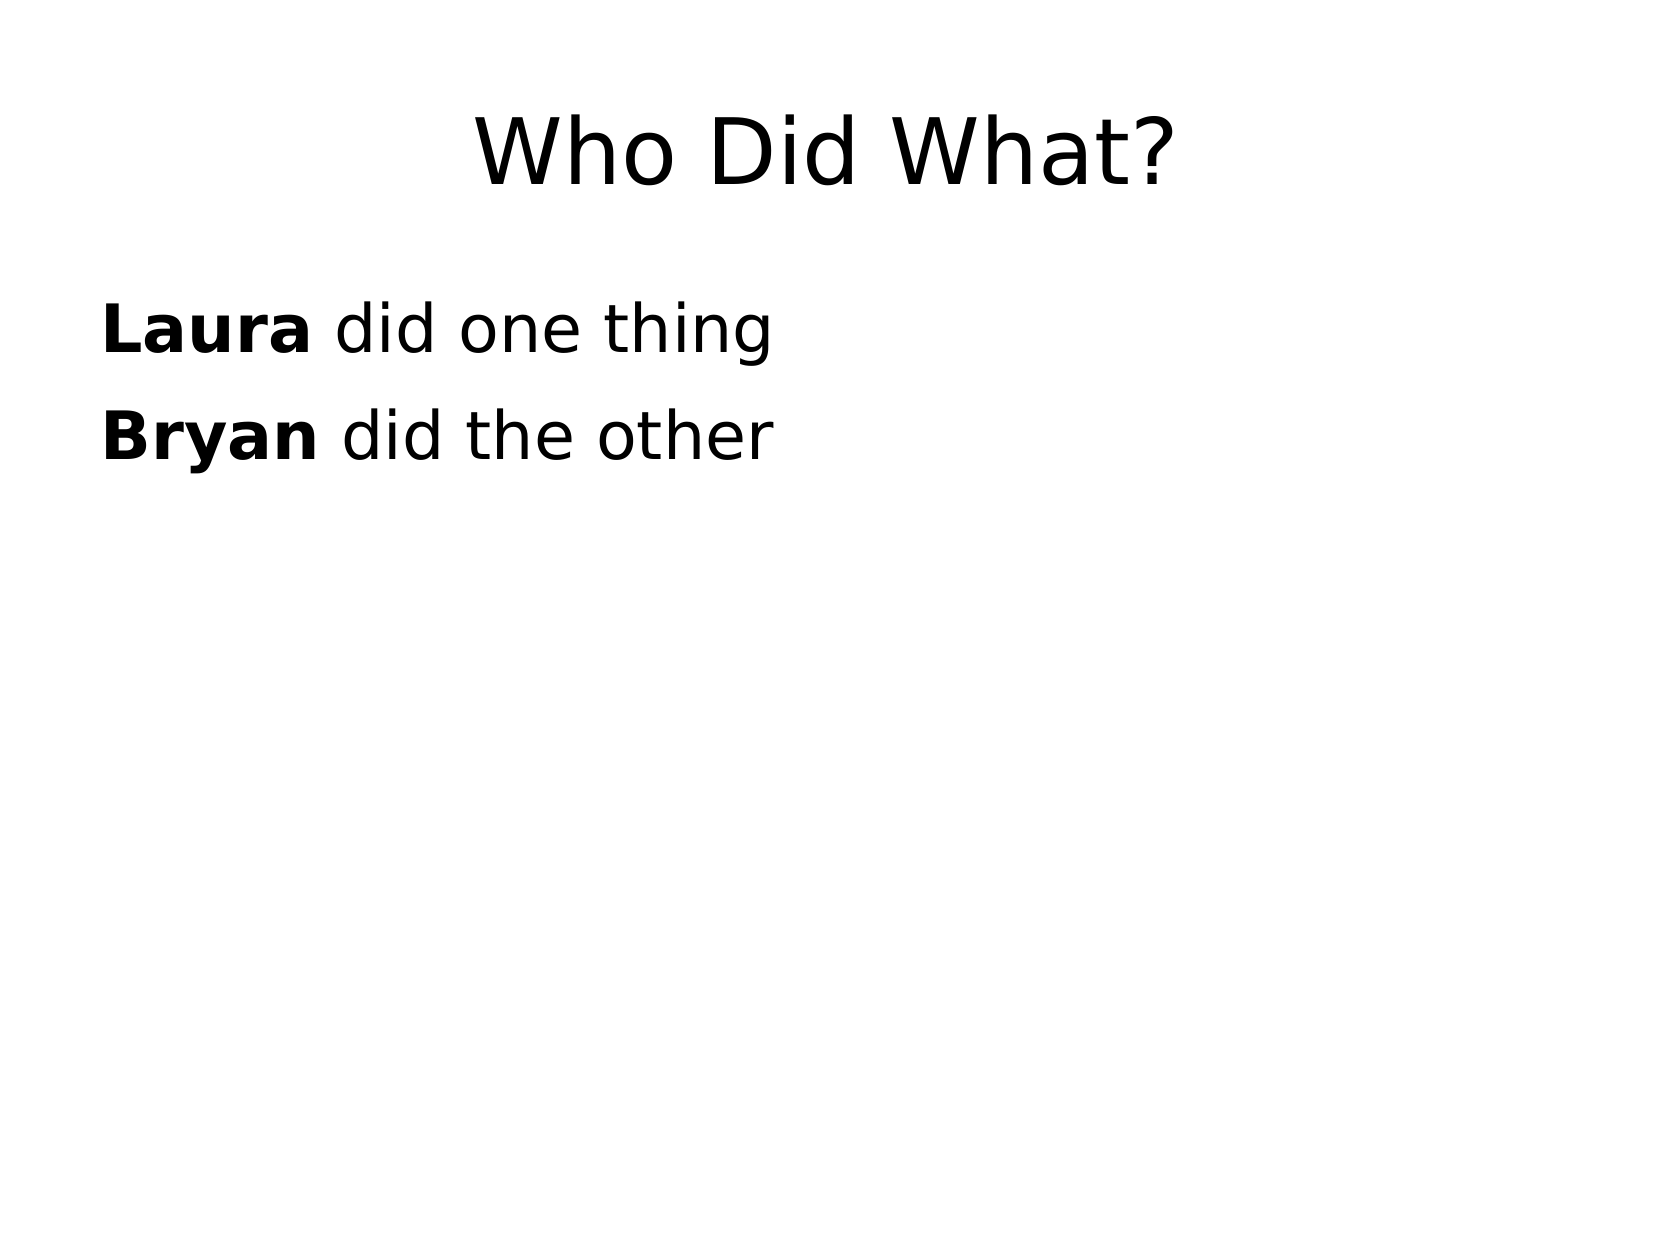

# Who Did What?
Laura did one thing
Bryan did the other